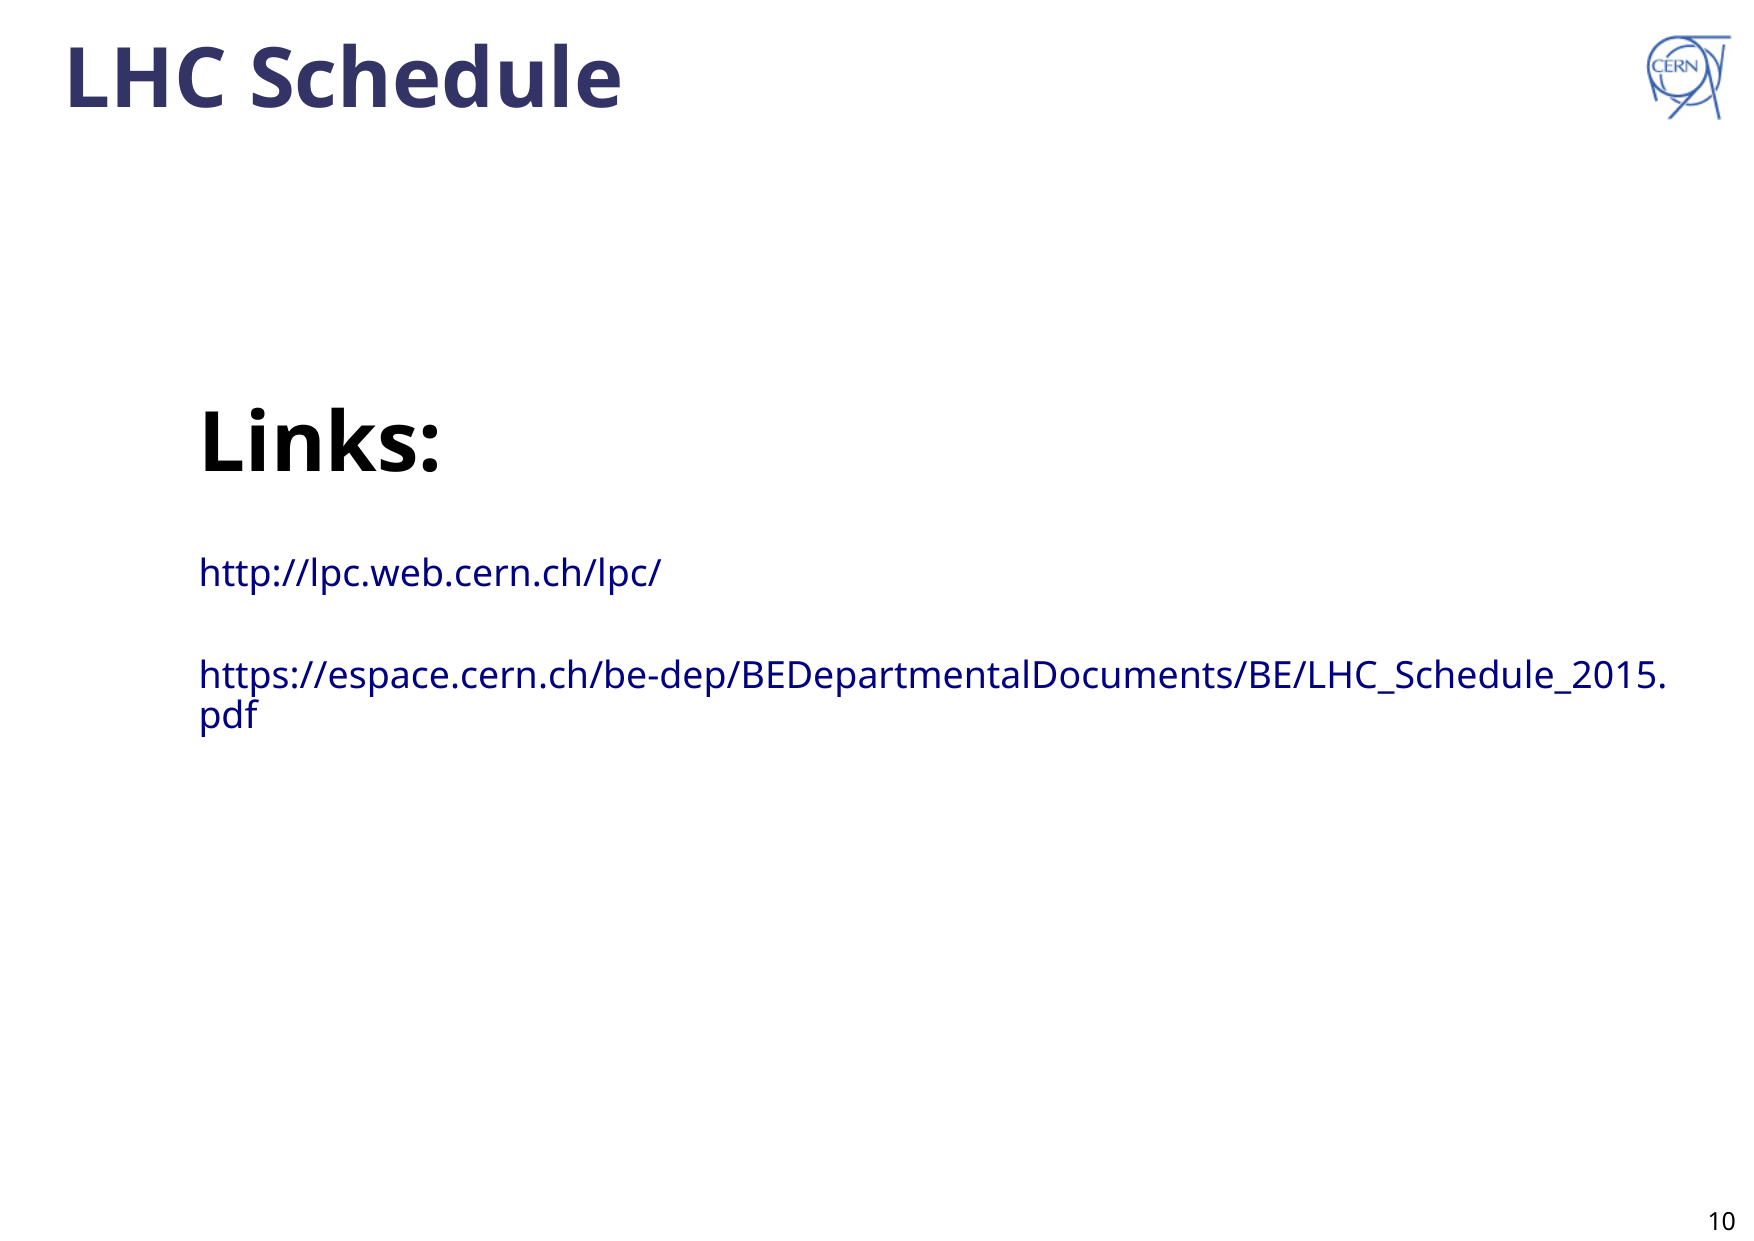

# LHC Schedule
Links:
http://lpc.web.cern.ch/lpc/
https://espace.cern.ch/be-dep/BEDepartmentalDocuments/BE/LHC_Schedule_2015.pdf
10